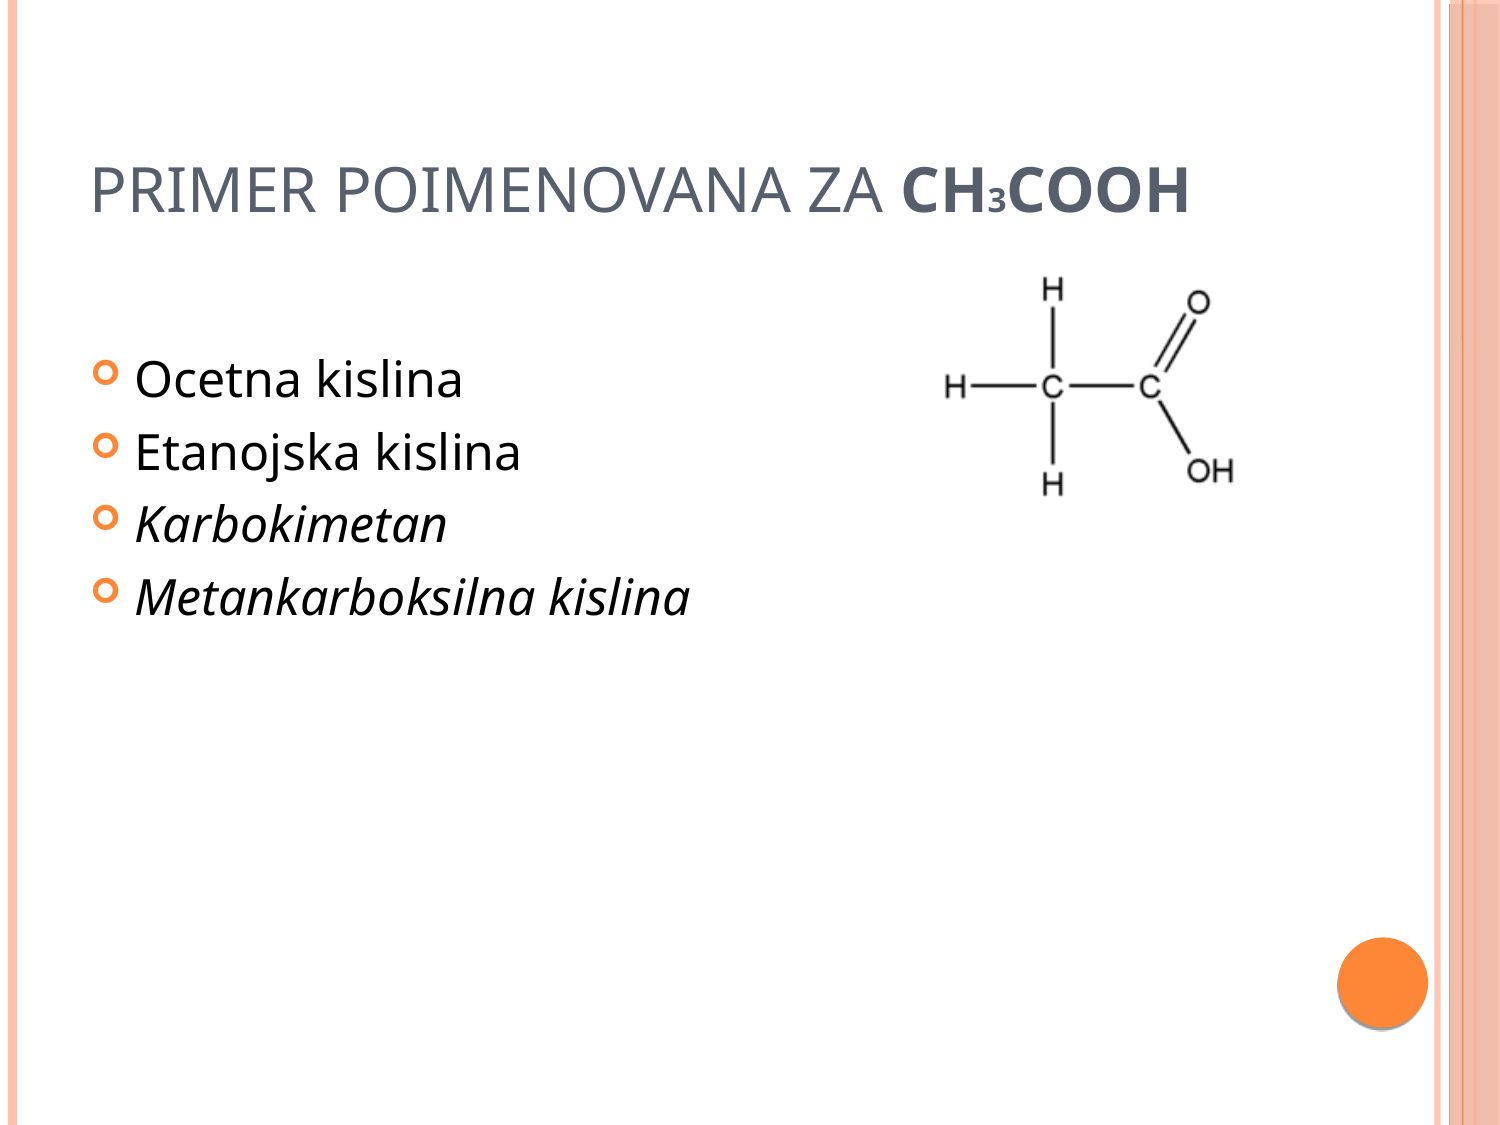

# Primer poimenovana za CH3COOH
Ocetna kislina
Etanojska kislina
Karbokimetan
Metankarboksilna kislina